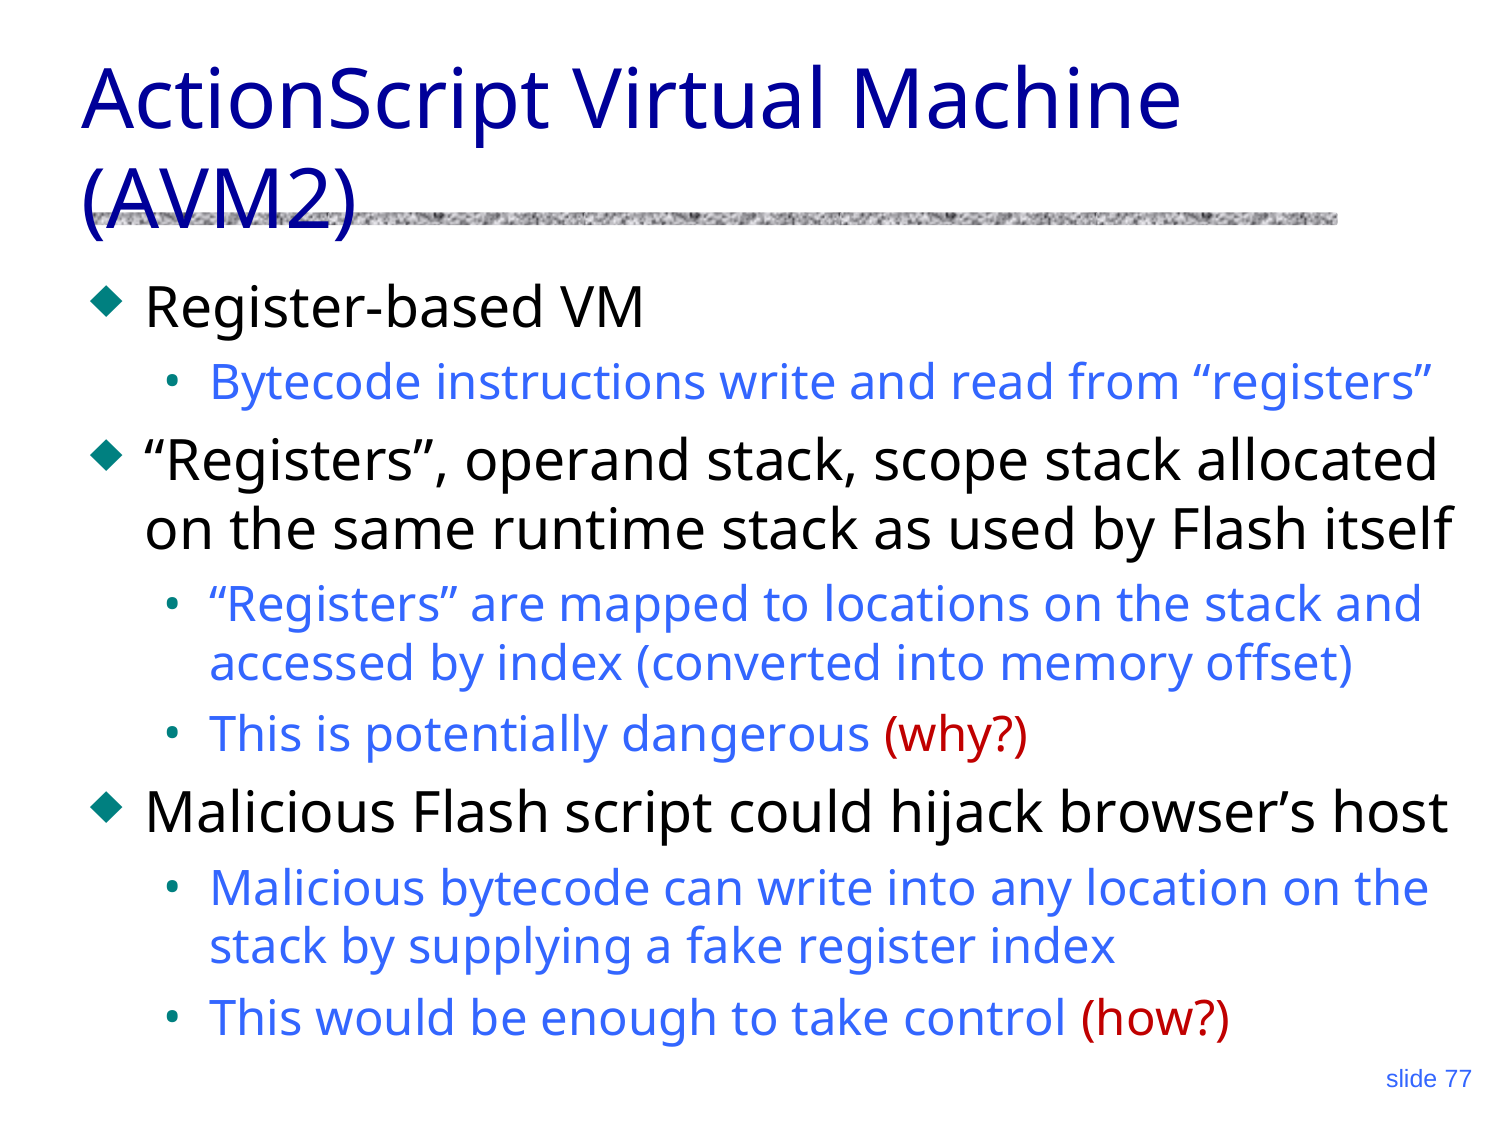

# ActionScript Virtual Machine (AVM2)
Register-based VM
Bytecode instructions write and read from “registers”
“Registers”, operand stack, scope stack allocated on the same runtime stack as used by Flash itself
“Registers” are mapped to locations on the stack and accessed by index (converted into memory offset)
This is potentially dangerous (why?)
Malicious Flash script could hijack browser’s host
Malicious bytecode can write into any location on the stack by supplying a fake register index
This would be enough to take control (how?)
slide